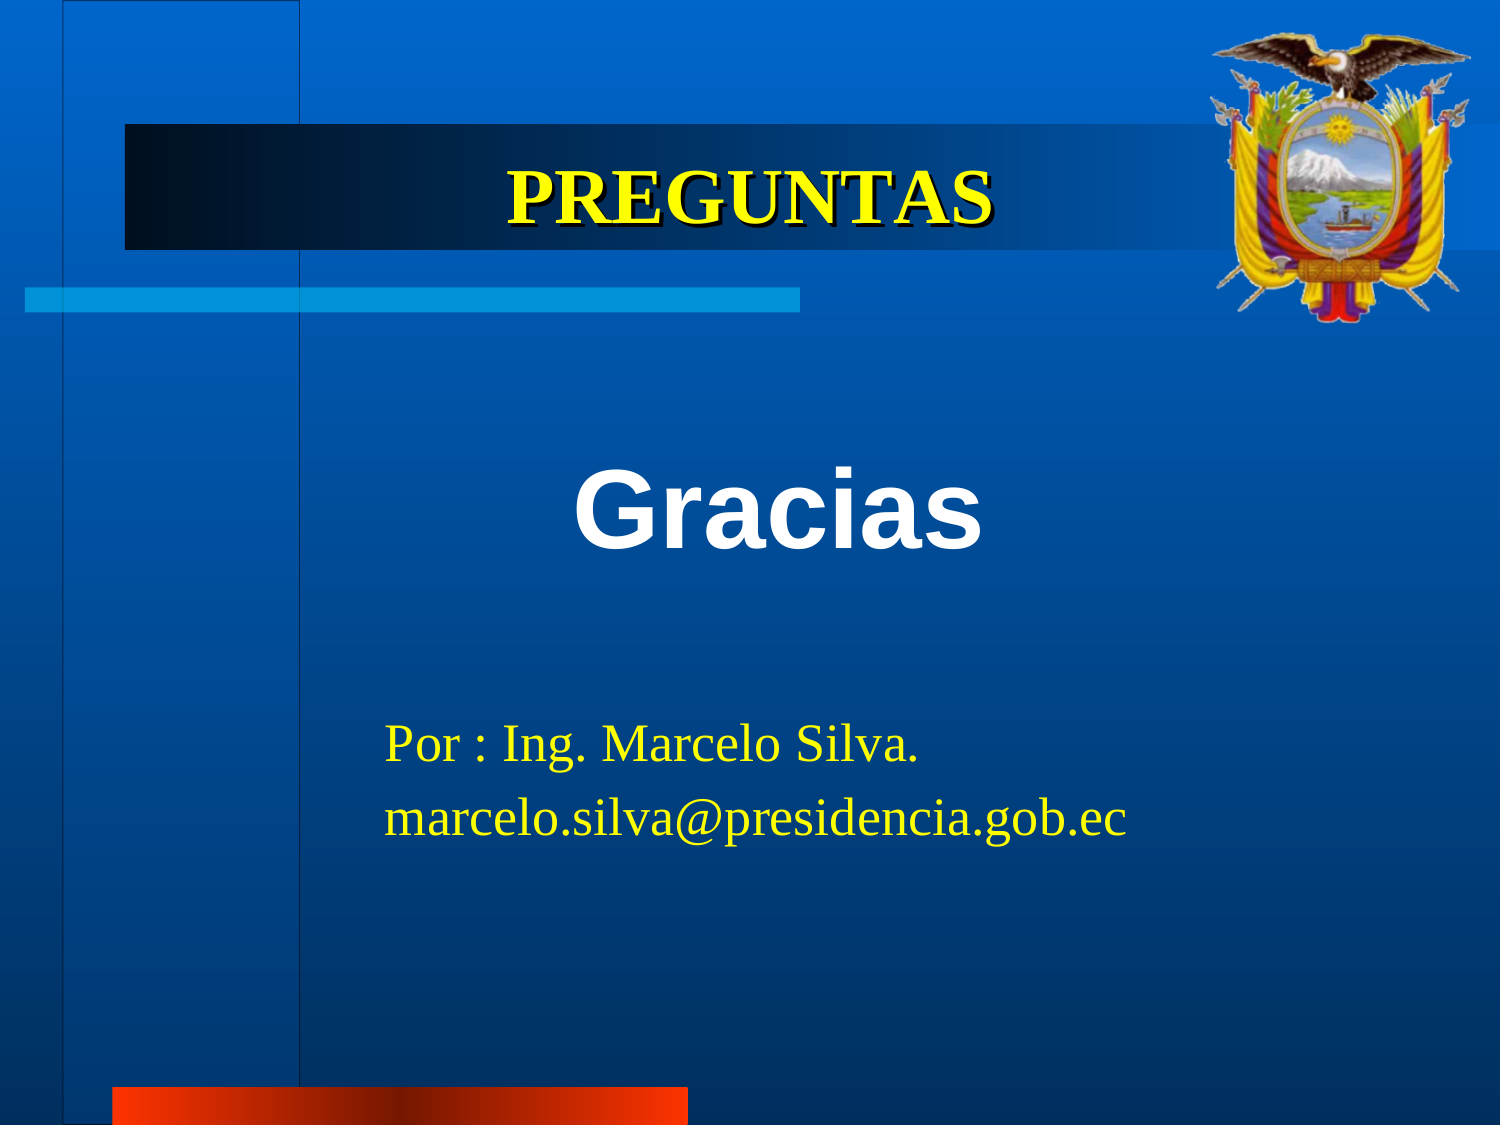

# PREGUNTAS
Gracias
Por : Ing. Marcelo Silva.
marcelo.silva@presidencia.gob.ec